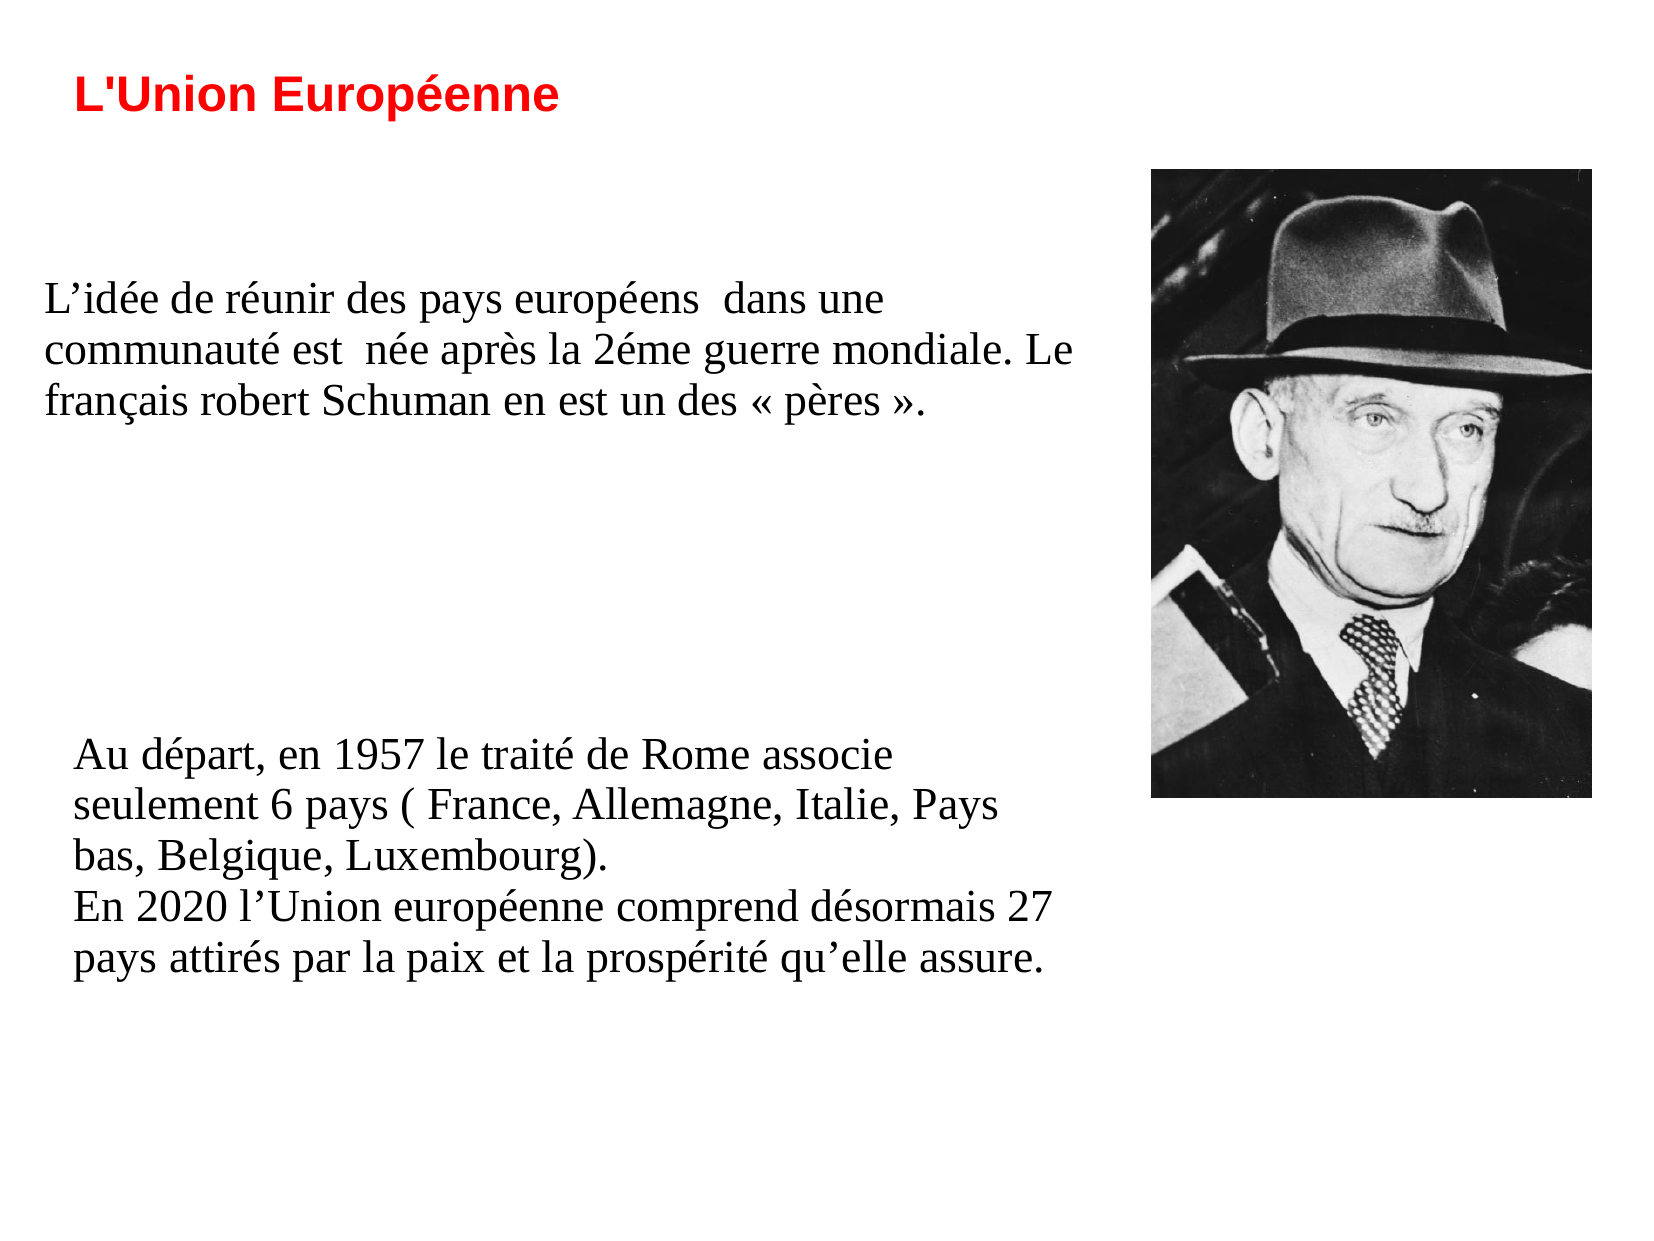

L'Union Européenne
L’idée de réunir des pays européens dans une communauté est née après la 2éme guerre mondiale. Le français robert Schuman en est un des « pères ».
Au départ, en 1957 le traité de Rome associe seulement 6 pays ( France, Allemagne, Italie, Pays bas, Belgique, Luxembourg).
En 2020 l’Union européenne comprend désormais 27 pays attirés par la paix et la prospérité qu’elle assure.